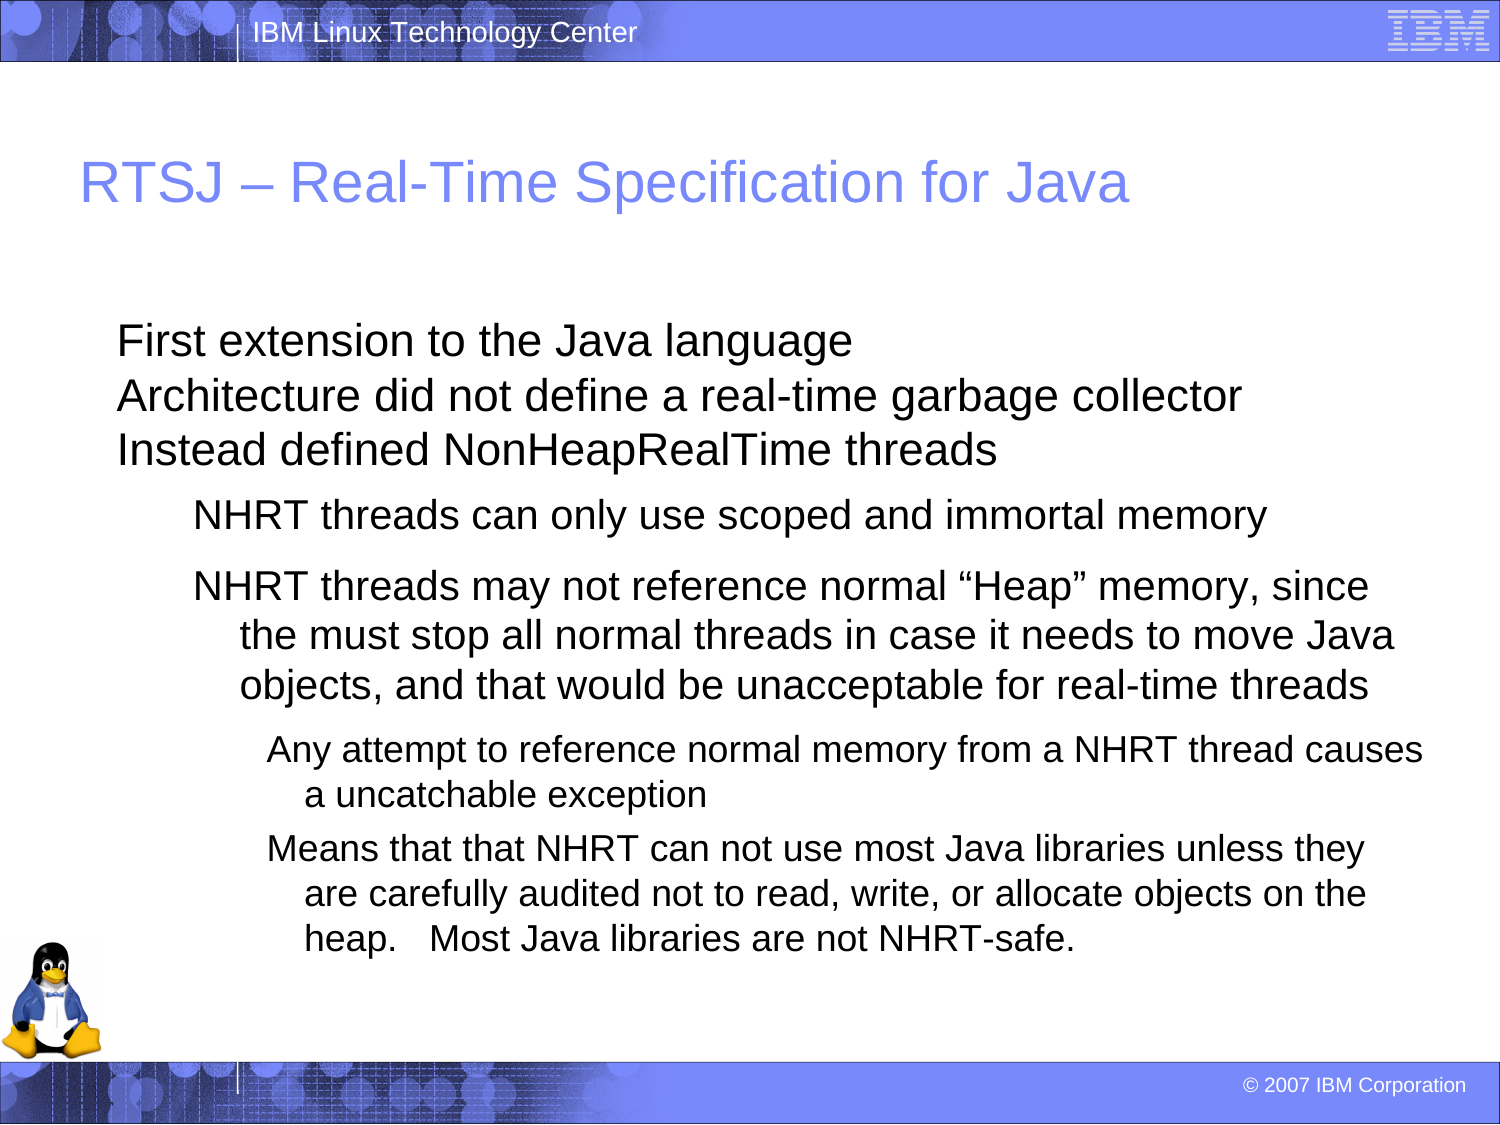

# RTSJ – Real-Time Specification for Java
First extension to the Java language
Architecture did not define a real-time garbage collector
Instead defined NonHeapRealTime threads
NHRT threads can only use scoped and immortal memory
NHRT threads may not reference normal “Heap” memory, since the must stop all normal threads in case it needs to move Java objects, and that would be unacceptable for real-time threads
Any attempt to reference normal memory from a NHRT thread causes a uncatchable exception
Means that that NHRT can not use most Java libraries unless they are carefully audited not to read, write, or allocate objects on the heap. Most Java libraries are not NHRT-safe.